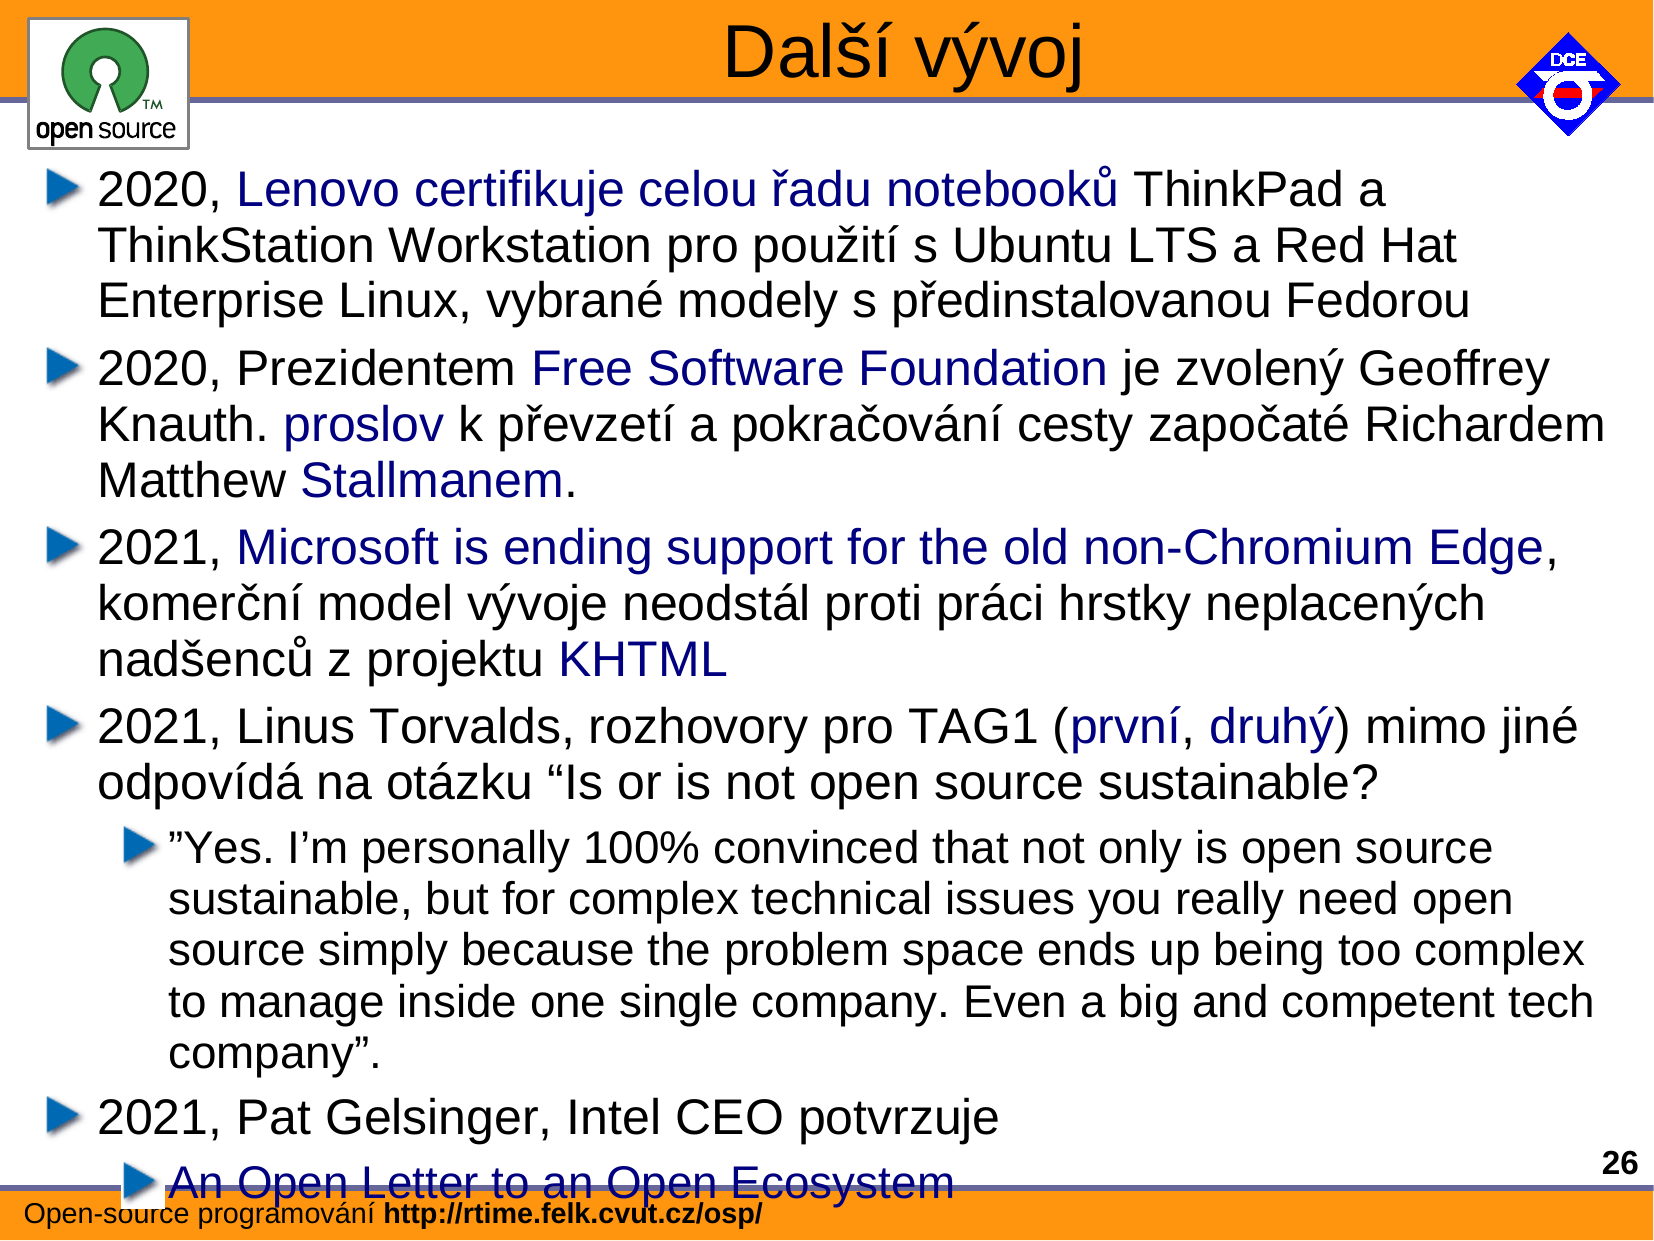

# Další vývoj
2020, Lenovo certifikuje celou řadu notebooků ThinkPad a ThinkStation Workstation pro použití s Ubuntu LTS a Red Hat Enterprise Linux, vybrané modely s předinstalovanou Fedorou
2020, Prezidentem Free Software Foundation je zvolený Geoffrey Knauth. proslov k převzetí a pokračování cesty započaté Richardem Matthew Stallmanem.
2021, Microsoft is ending support for the old non-Chromium Edge, komerční model vývoje neodstál proti práci hrstky neplacených nadšenců z projektu KHTML
2021, Linus Torvalds, rozhovory pro TAG1 (první, druhý) mimo jiné odpovídá na otázku “Is or is not open source sustainable?
”Yes. I’m personally 100% convinced that not only is open source sustainable, but for complex technical issues you really need open source simply because the problem space ends up being too complex to manage inside one single company. Even a big and competent tech company”.
2021, Pat Gelsinger, Intel CEO potvrzuje
An Open Letter to an Open Ecosystem